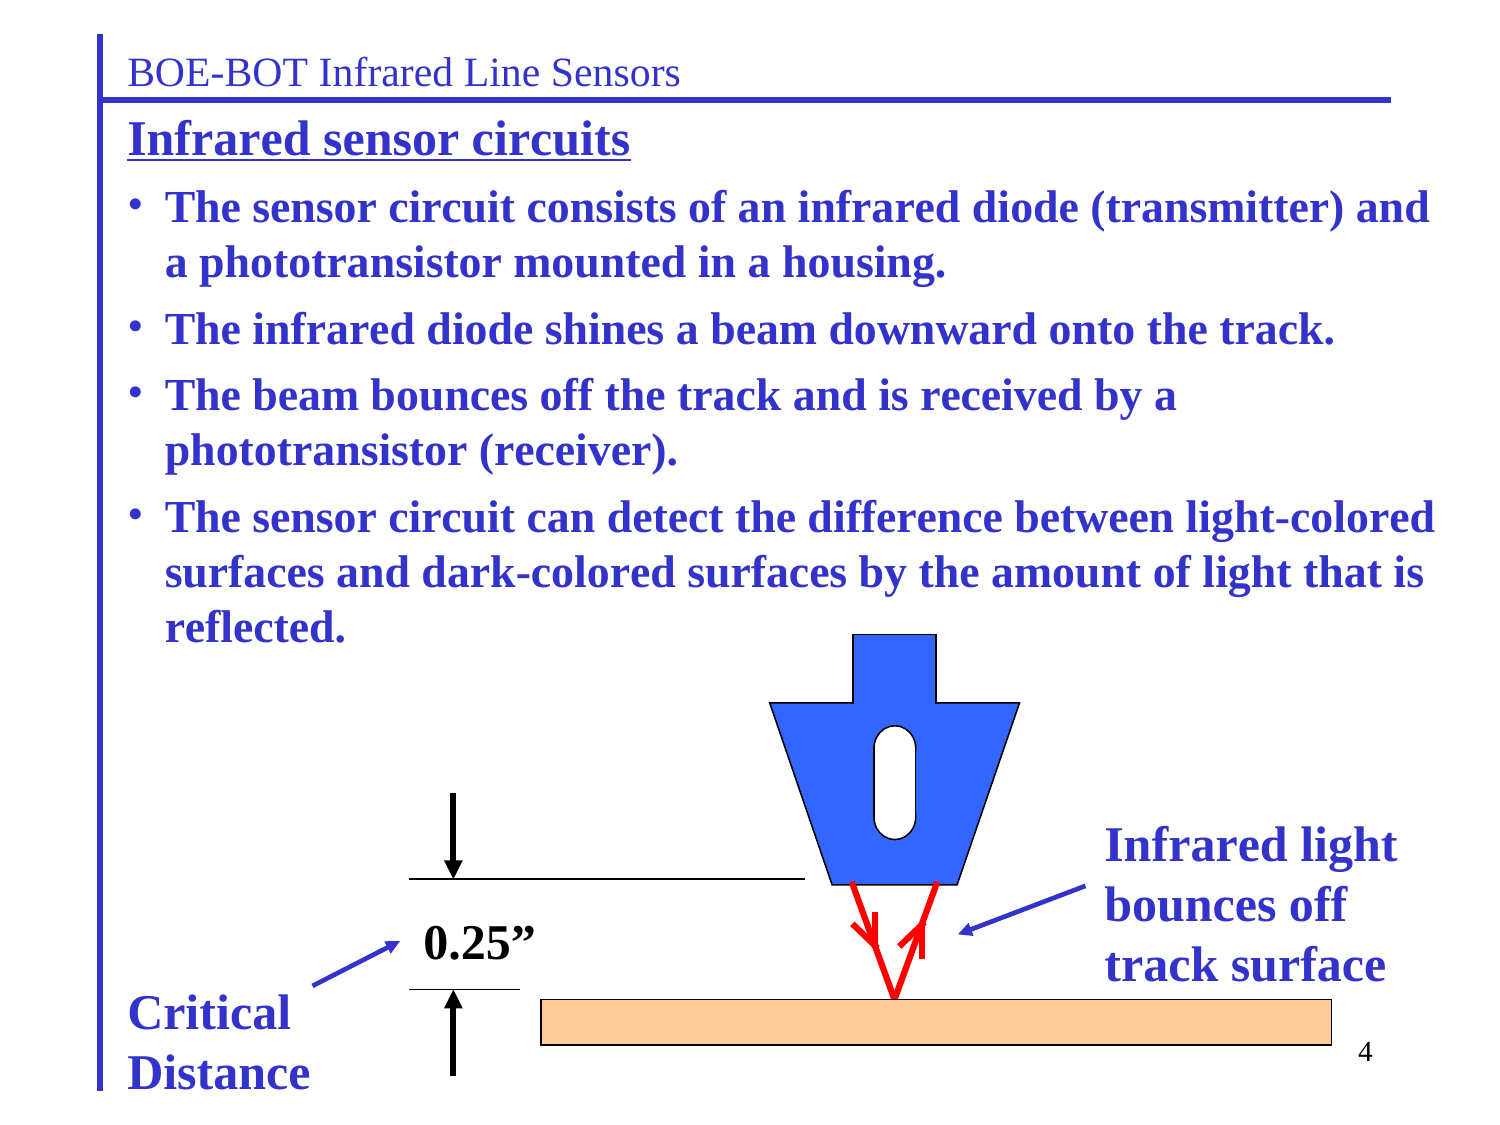

BOE-BOT Infrared Line Sensors
Infrared sensor circuits
The sensor circuit consists of an infrared diode (transmitter) and a phototransistor mounted in a housing.
The infrared diode shines a beam downward onto the track.
The beam bounces off the track and is received by a phototransistor (receiver).
The sensor circuit can detect the difference between light-colored surfaces and dark-colored surfaces by the amount of light that is reflected.
Infrared light bounces off track surface
0.25”
Critical
Distance